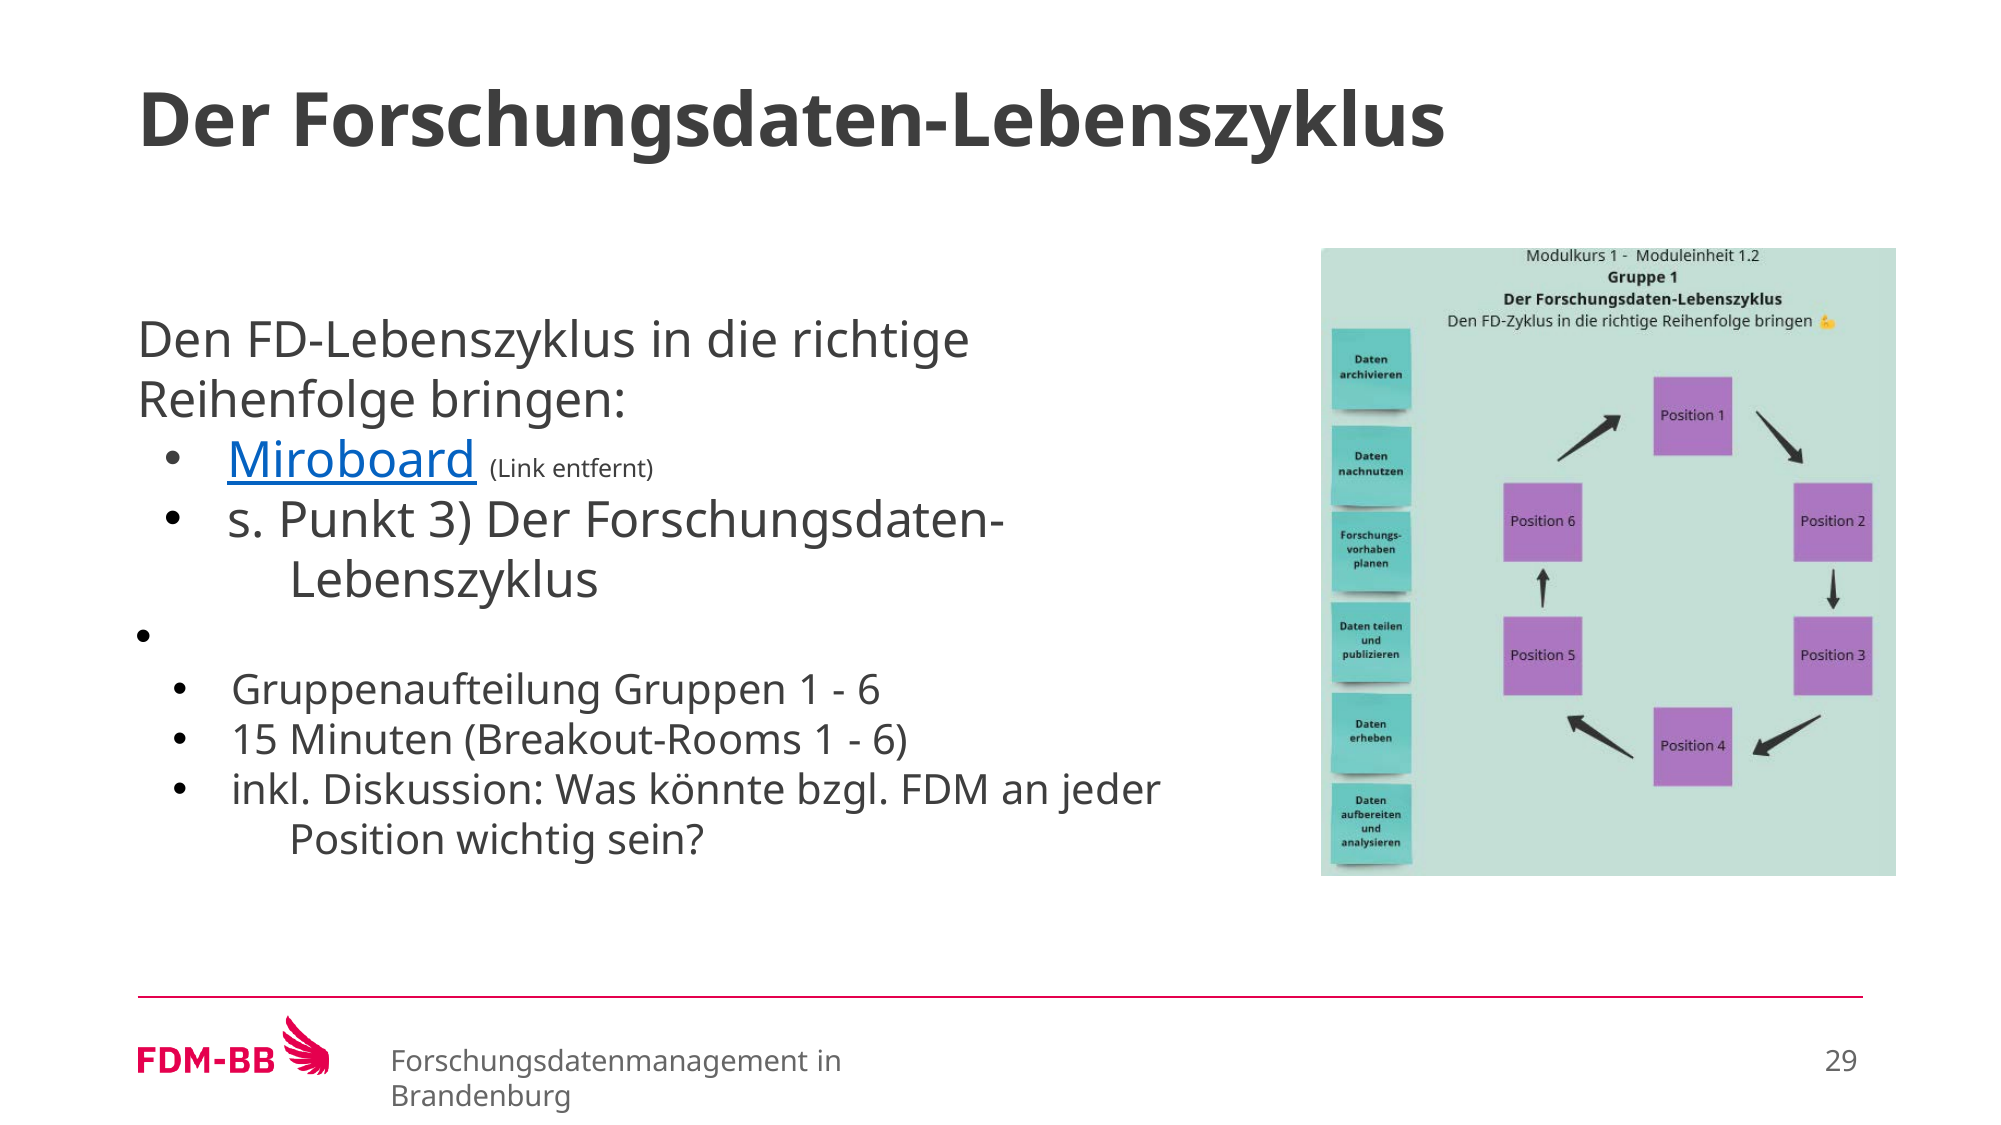

# Der Forschungsdaten-Lebenszyklus
Den FD-Lebenszyklus in die richtige Reihenfolge bringen:
Miroboard (Link entfernt)
s. Punkt 3) Der Forschungsdaten-Lebenszyklus
Gruppenaufteilung Gruppen 1 - 6
15 Minuten (Breakout-Rooms 1 - 6)
inkl. Diskussion: Was könnte bzgl. FDM an jeder Position wichtig sein?
Forschungsdatenmanagement in Brandenburg